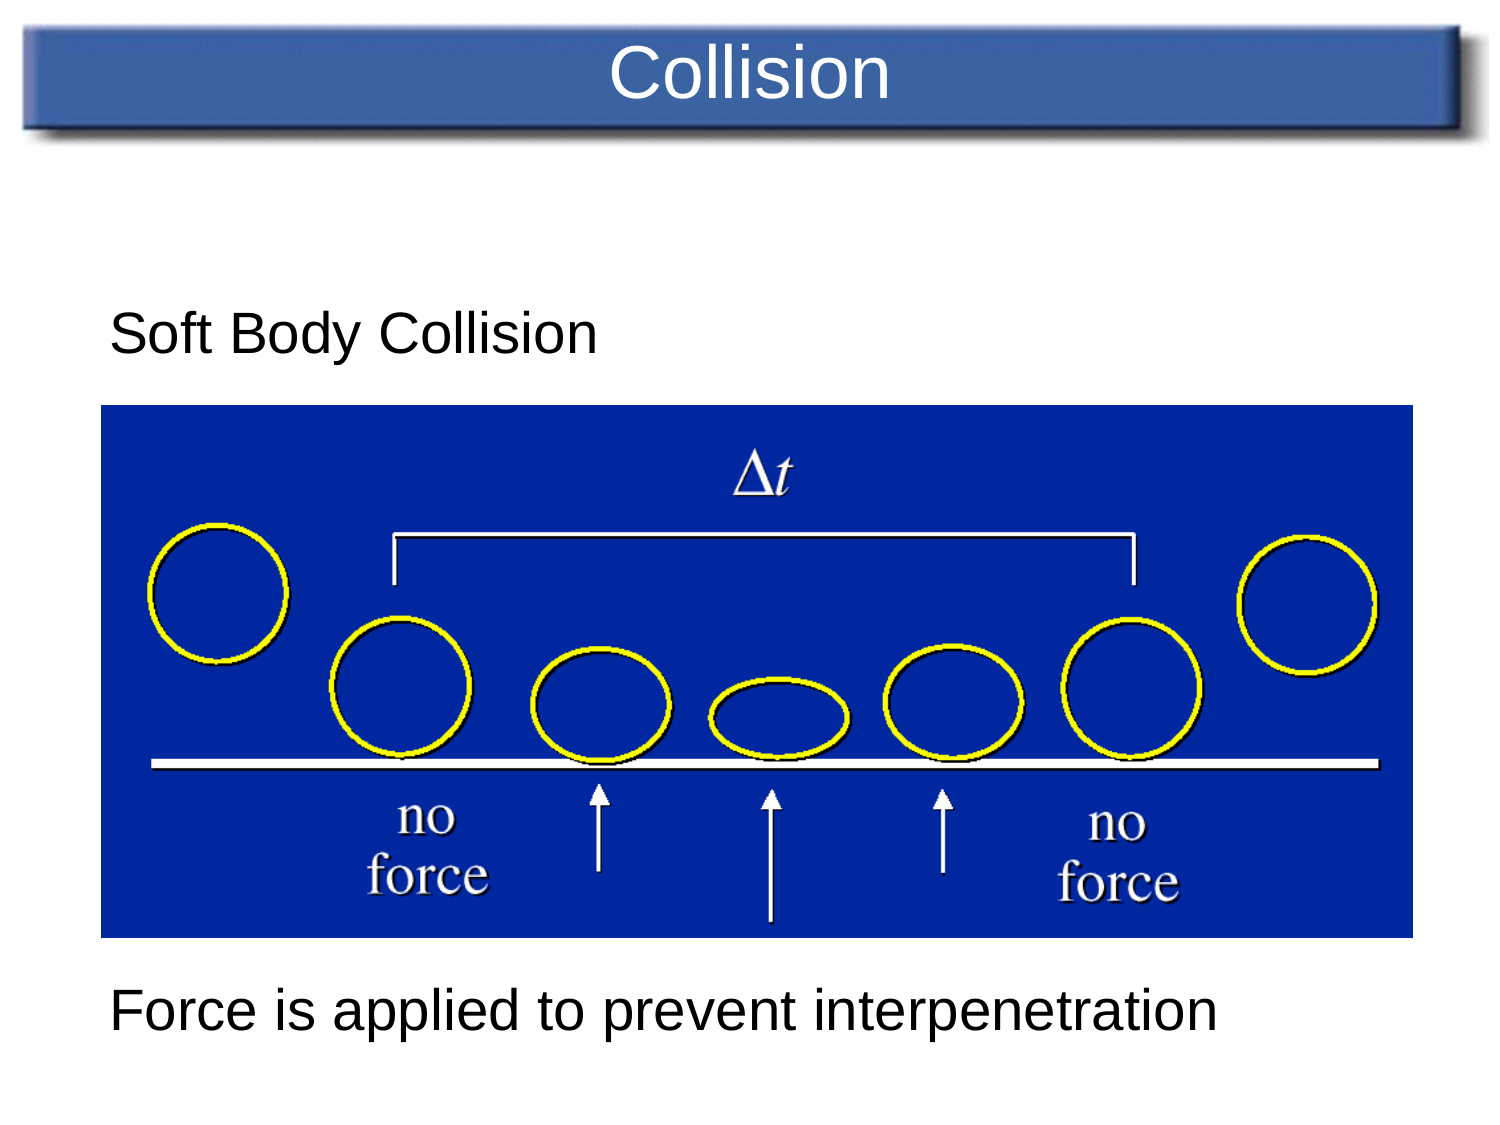

# Collision
Soft Body Collision
Force is applied to prevent interpenetration